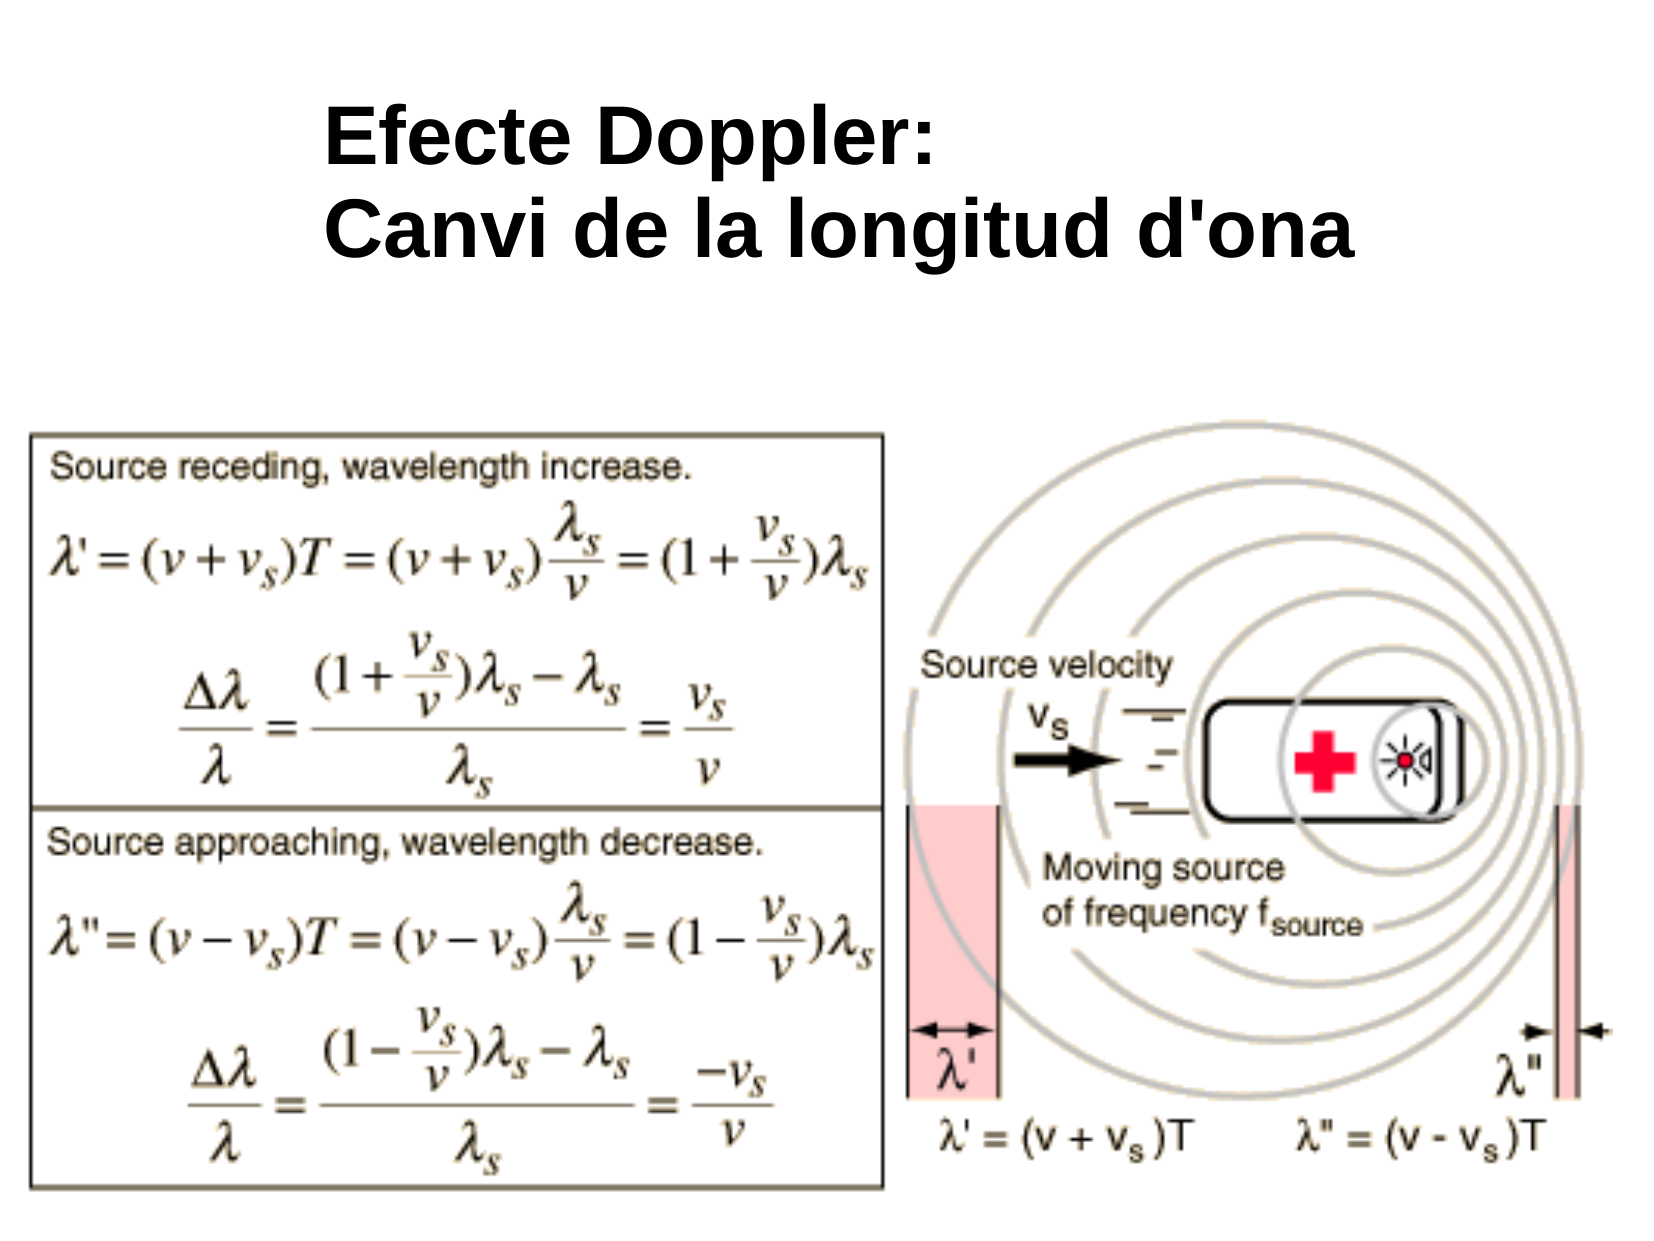

Efecte Doppler:
Canvi de la longitud d'ona
10